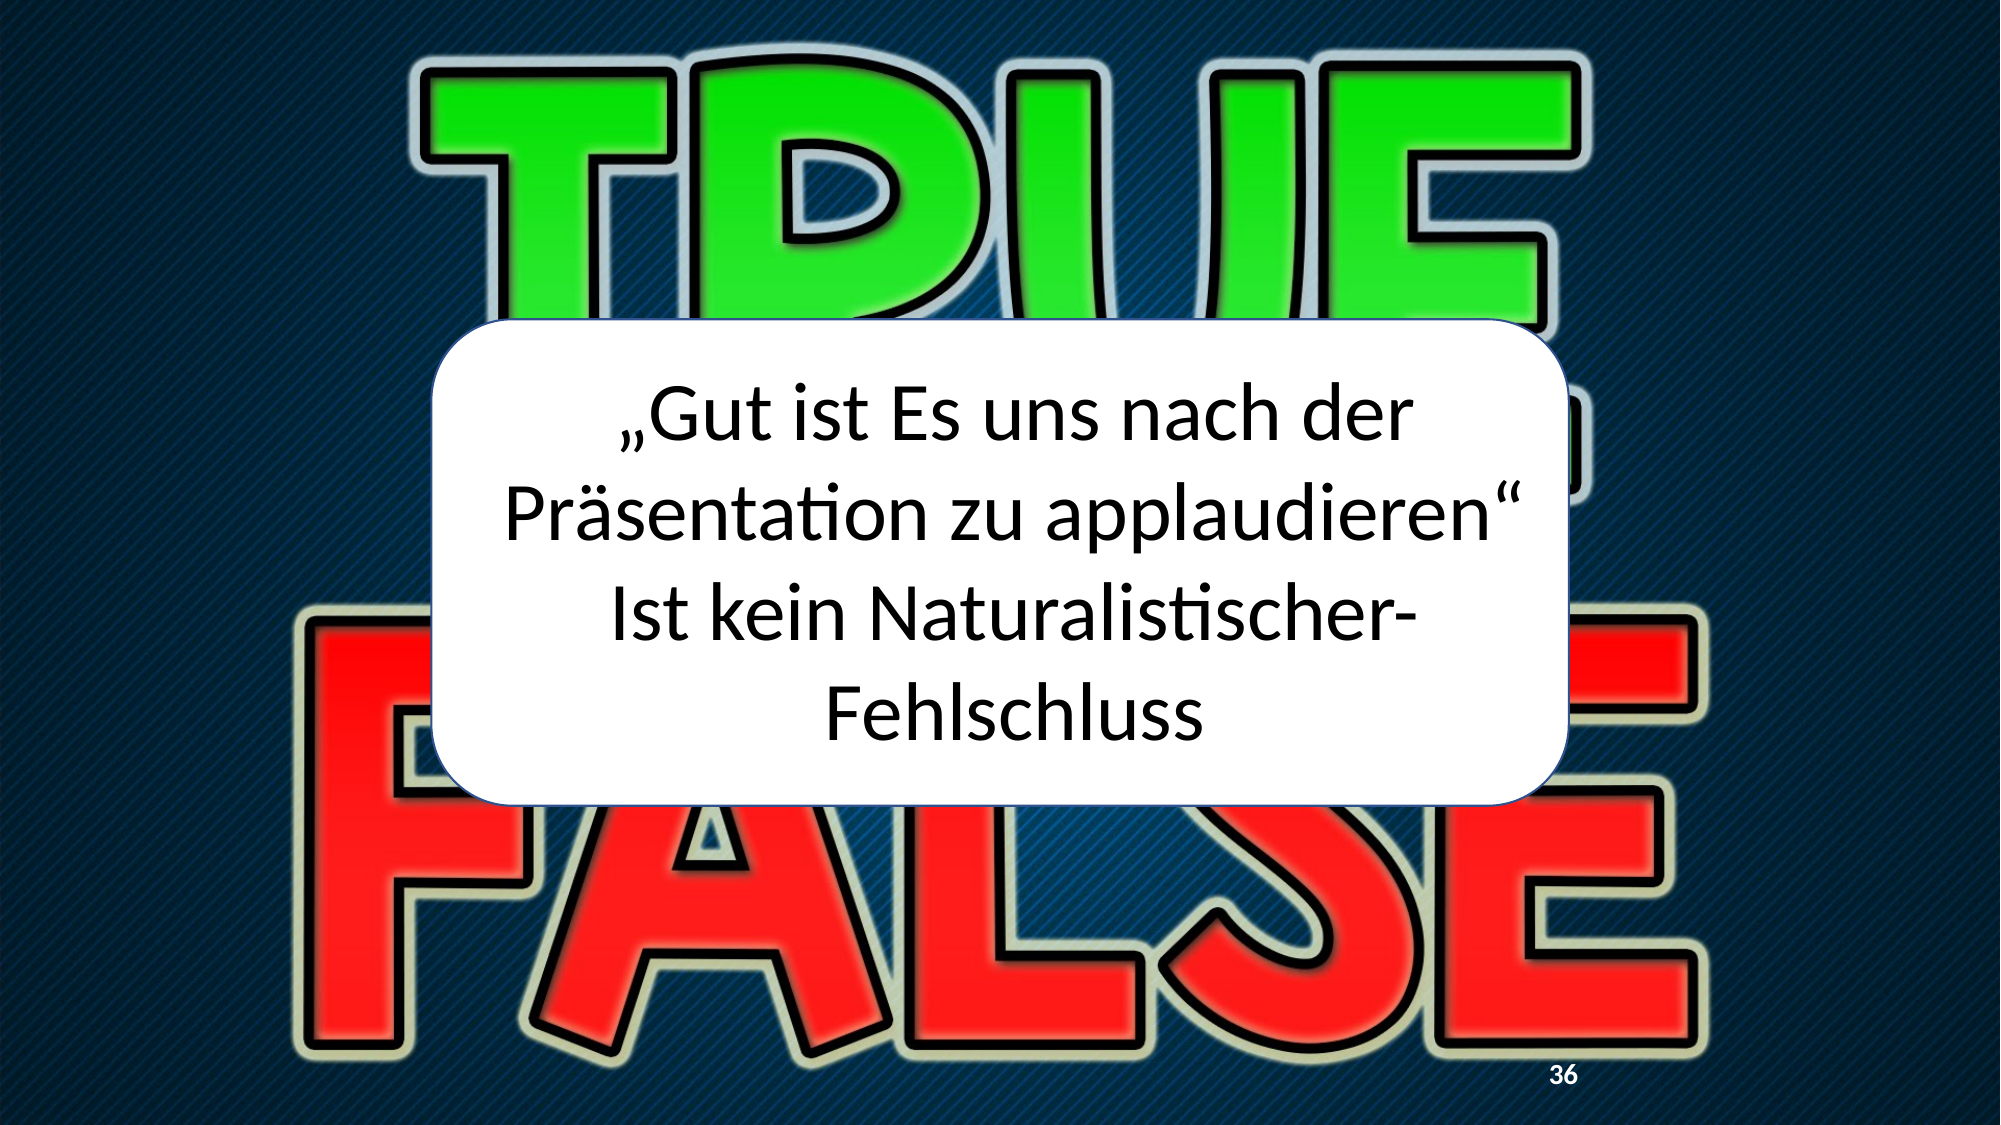

„Gut ist Es uns nach der Präsentation zu applaudieren“ Ist kein Naturalistischer-Fehlschluss
36